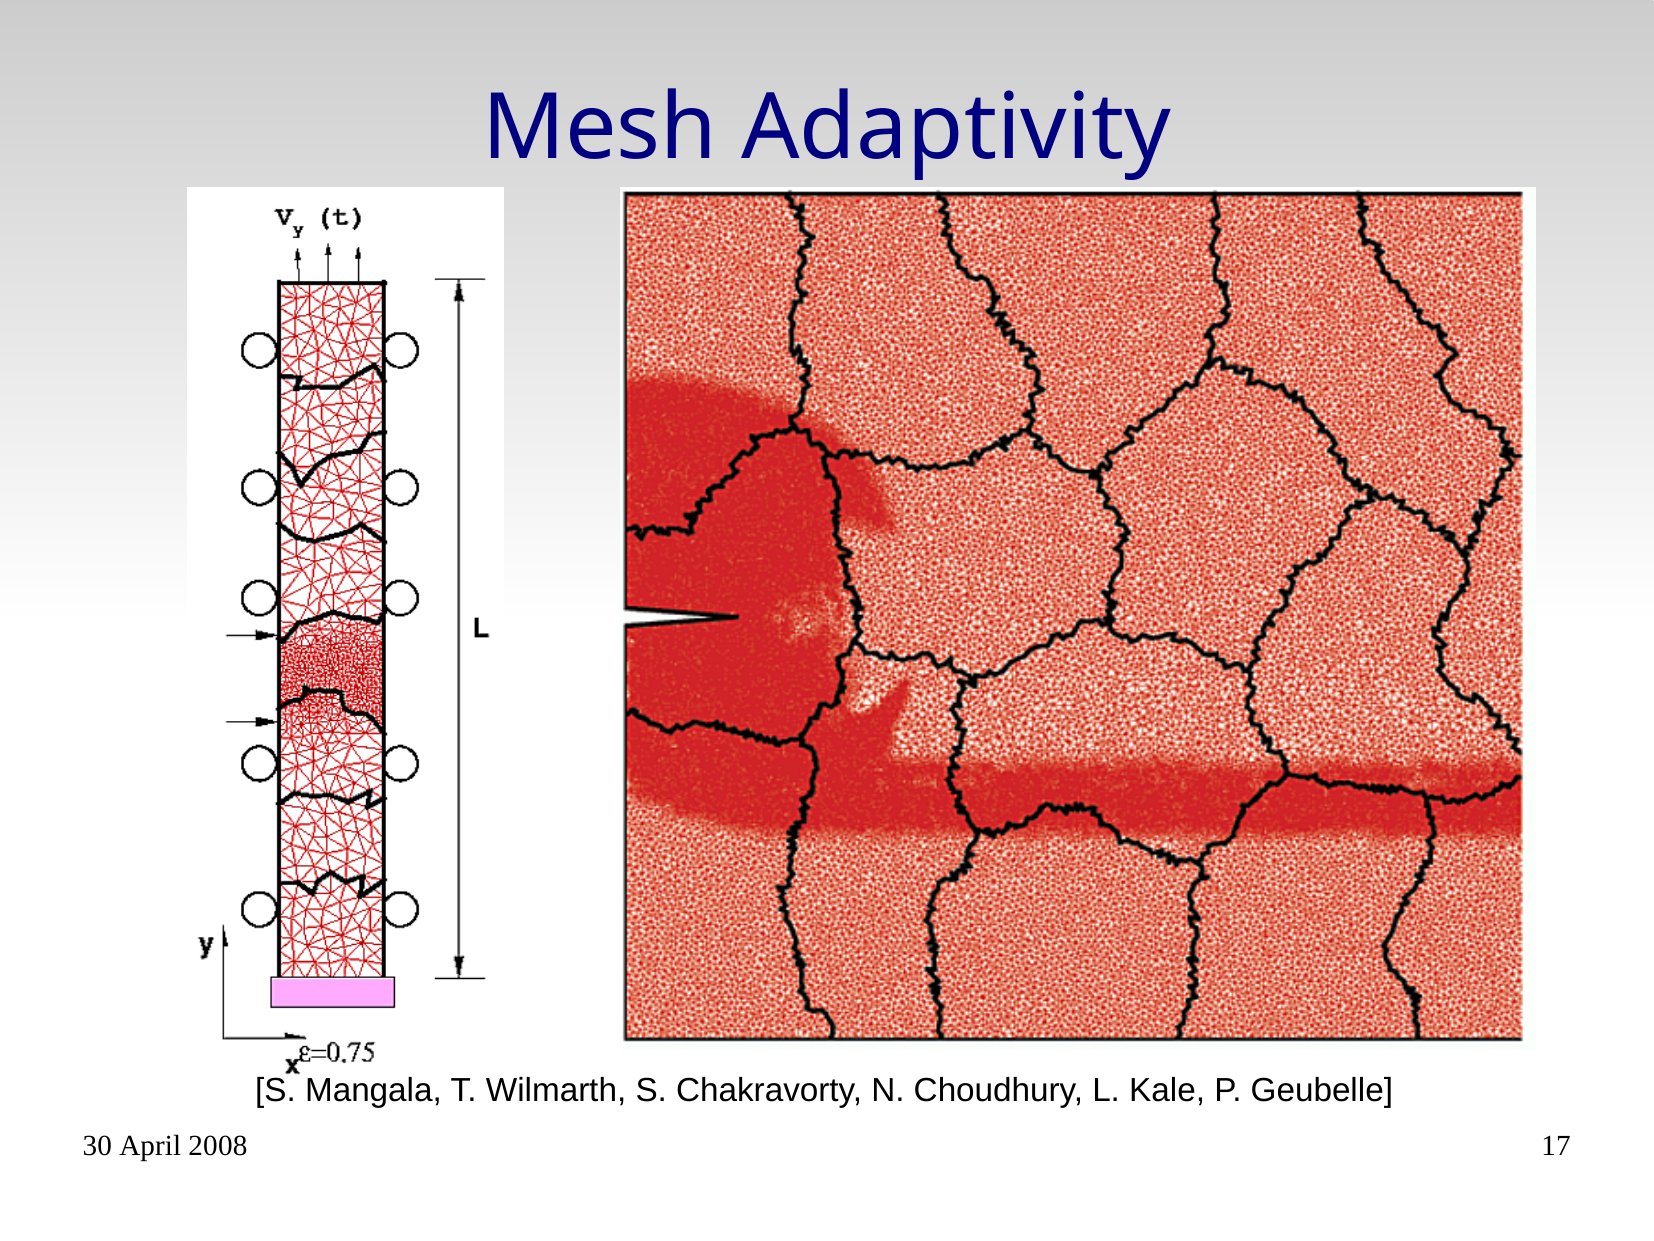

# Mesh Adaptivity
[S. Mangala, T. Wilmarth, S. Chakravorty, N. Choudhury, L. Kale, P. Geubelle]
30 April 2008
17